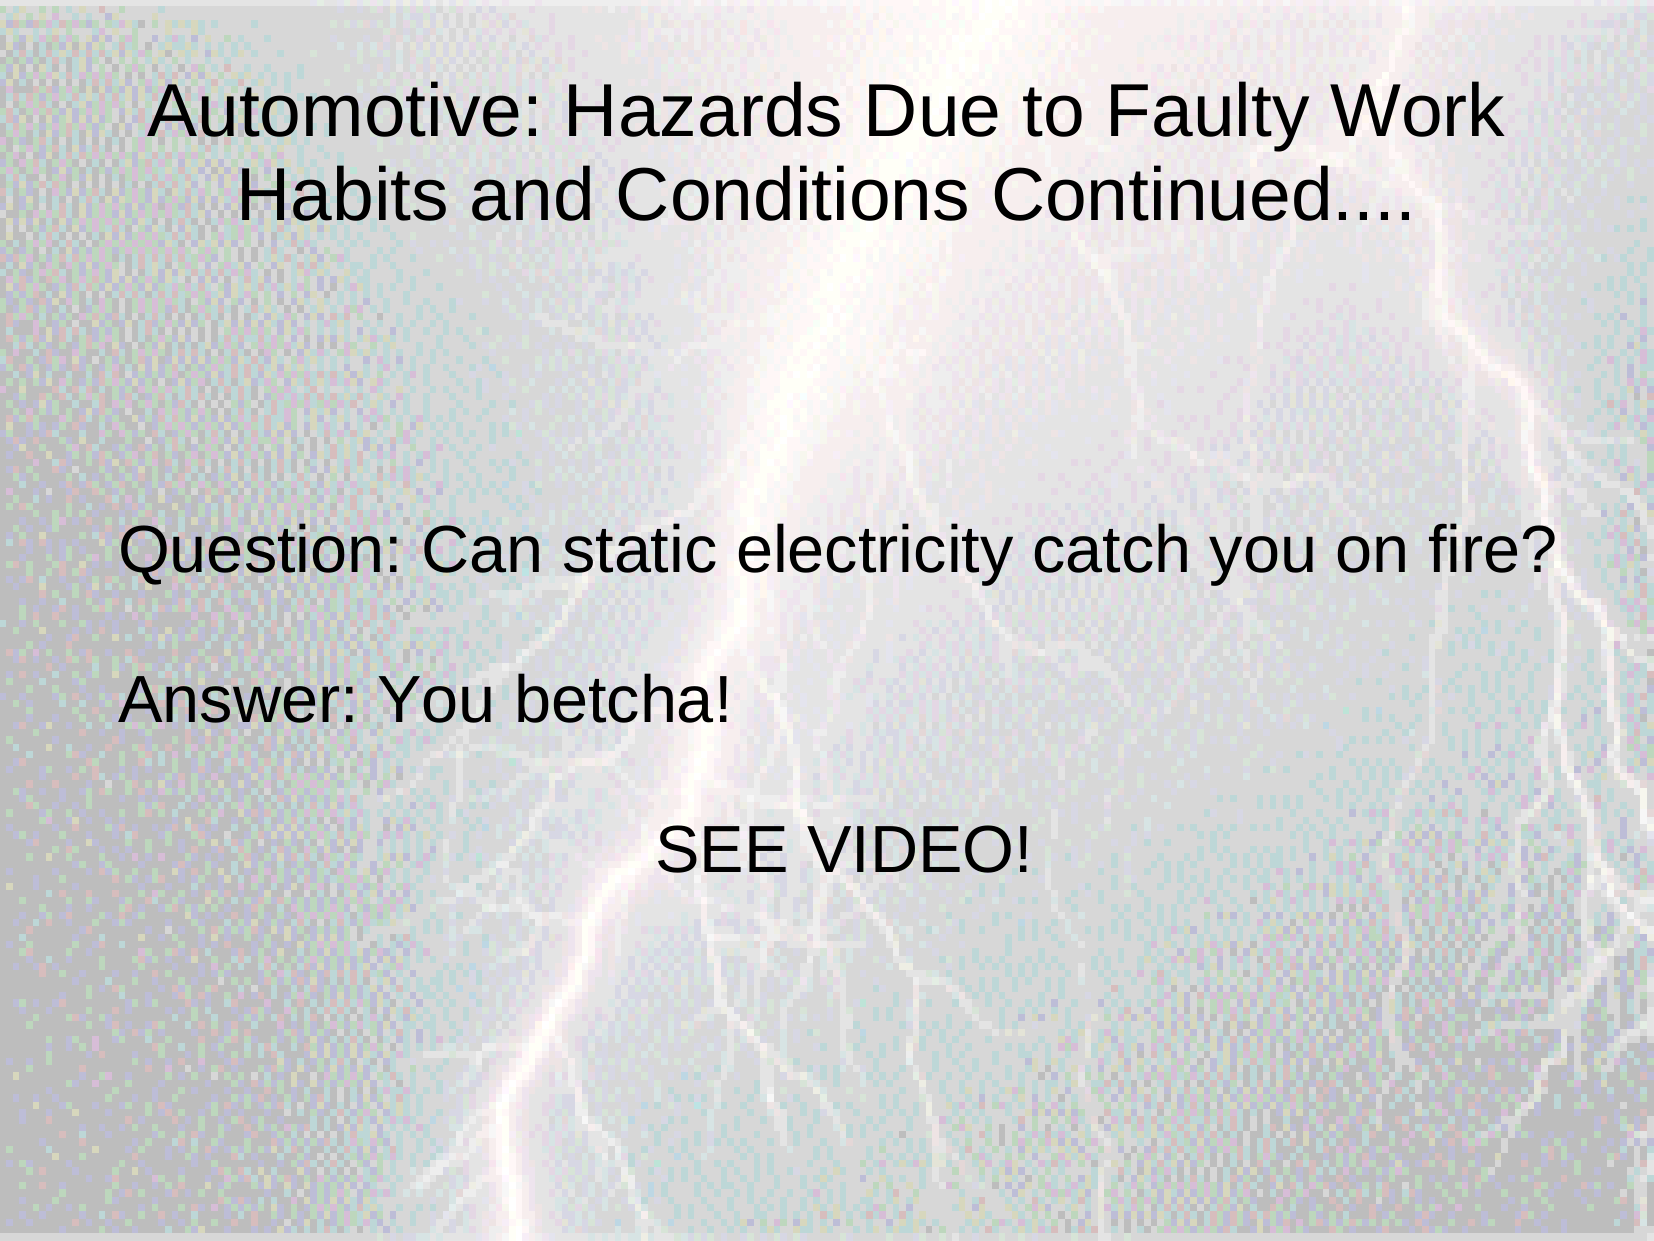

# Automotive: Hazards Due to Faulty Work Habits and Conditions Continued....
Question: Can static electricity catch you on fire?
Answer: You betcha!
SEE VIDEO!